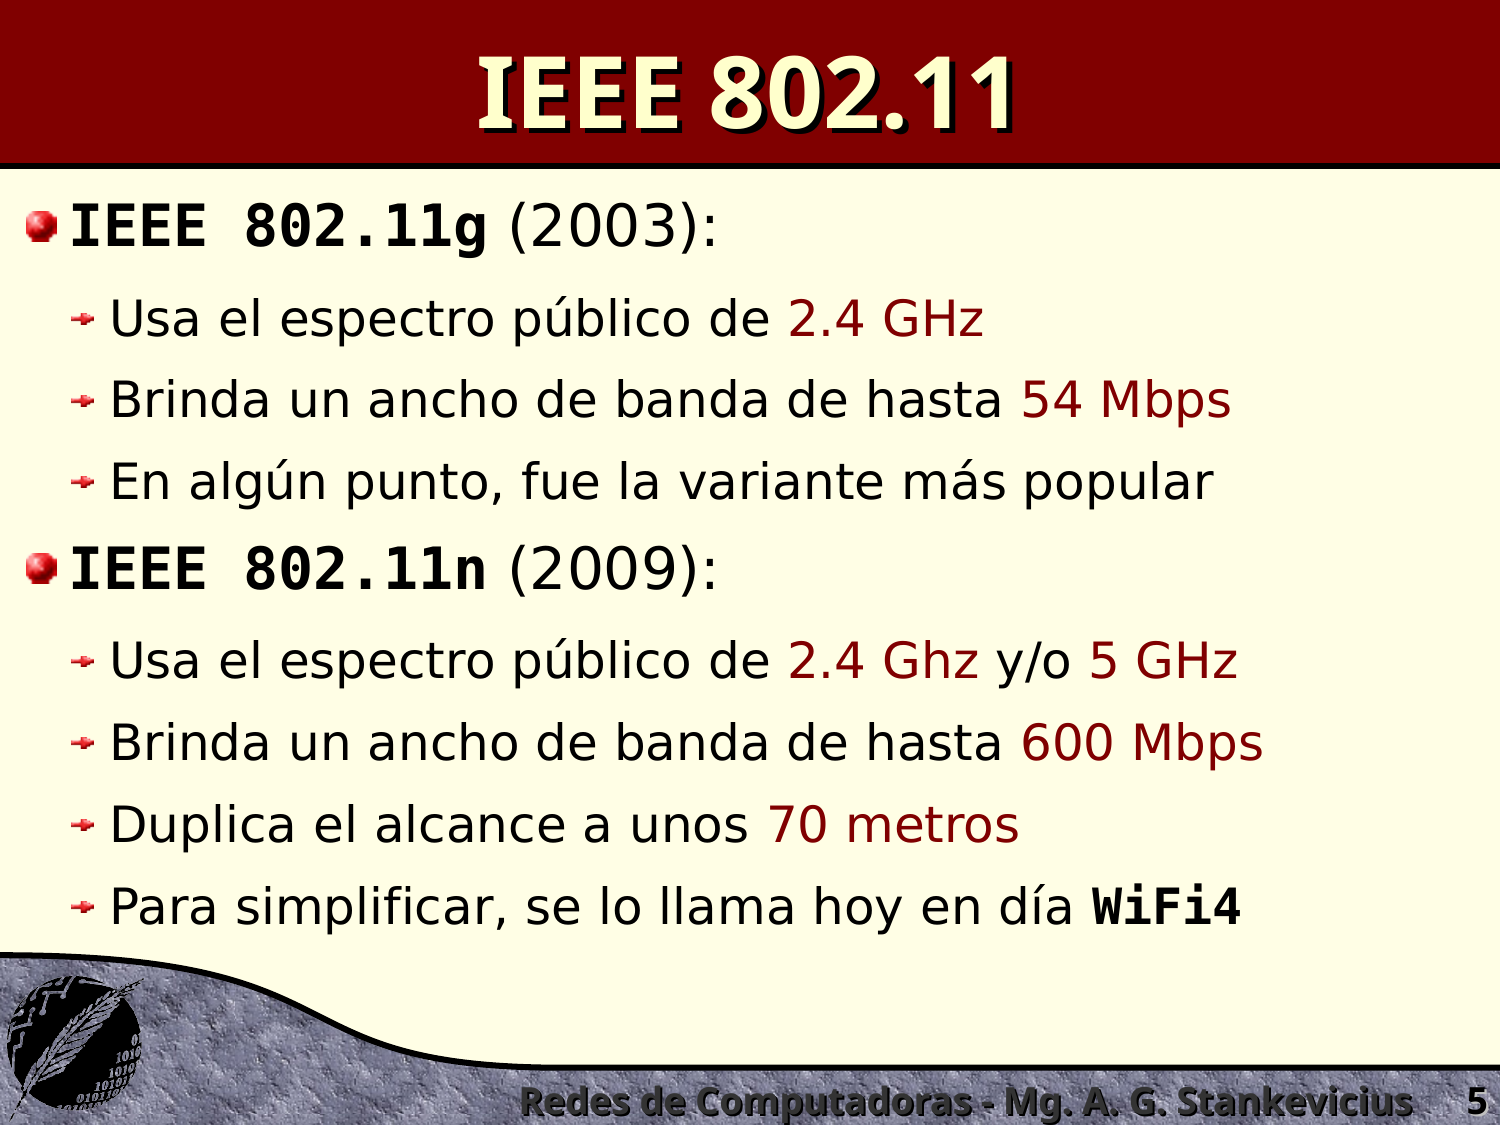

# IEEE 802.11
IEEE 802.11g (2003):
Usa el espectro público de 2.4 GHz
Brinda un ancho de banda de hasta 54 Mbps
En algún punto, fue la variante más popular
IEEE 802.11n (2009):
Usa el espectro público de 2.4 Ghz y/o 5 GHz
Brinda un ancho de banda de hasta 600 Mbps
Duplica el alcance a unos 70 metros
Para simplificar, se lo llama hoy en día WiFi4
5